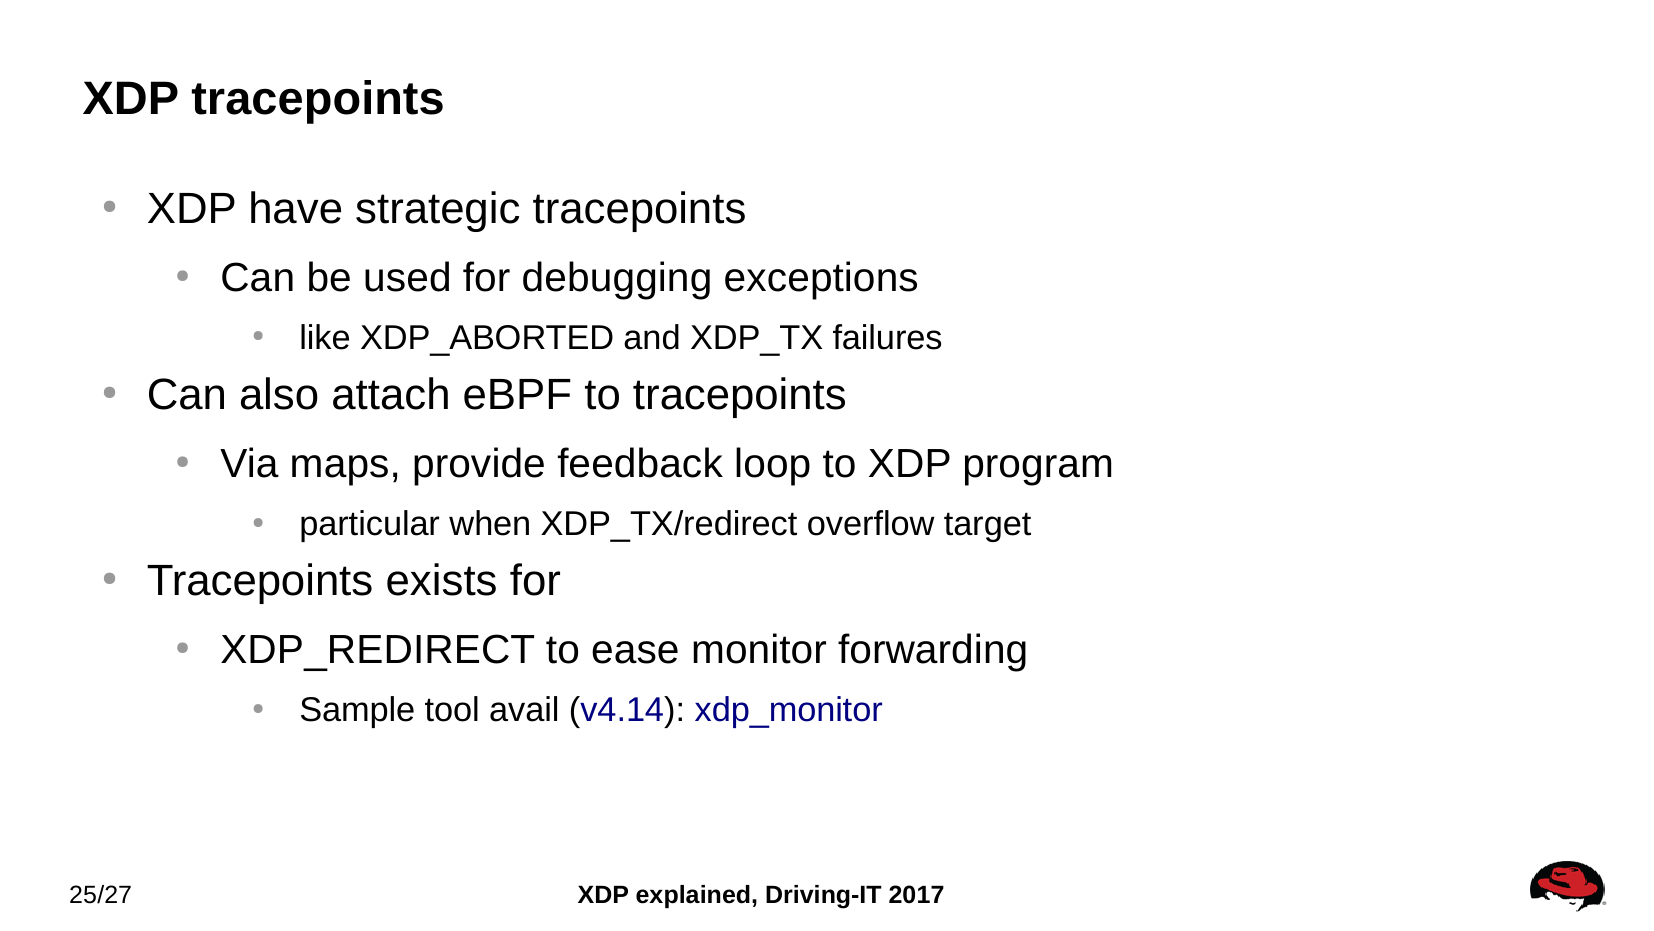

# XDP tracepoints
XDP have strategic tracepoints
Can be used for debugging exceptions
like XDP_ABORTED and XDP_TX failures
Can also attach eBPF to tracepoints
Via maps, provide feedback loop to XDP program
particular when XDP_TX/redirect overflow target
Tracepoints exists for
XDP_REDIRECT to ease monitor forwarding
Sample tool avail (v4.14): xdp_monitor